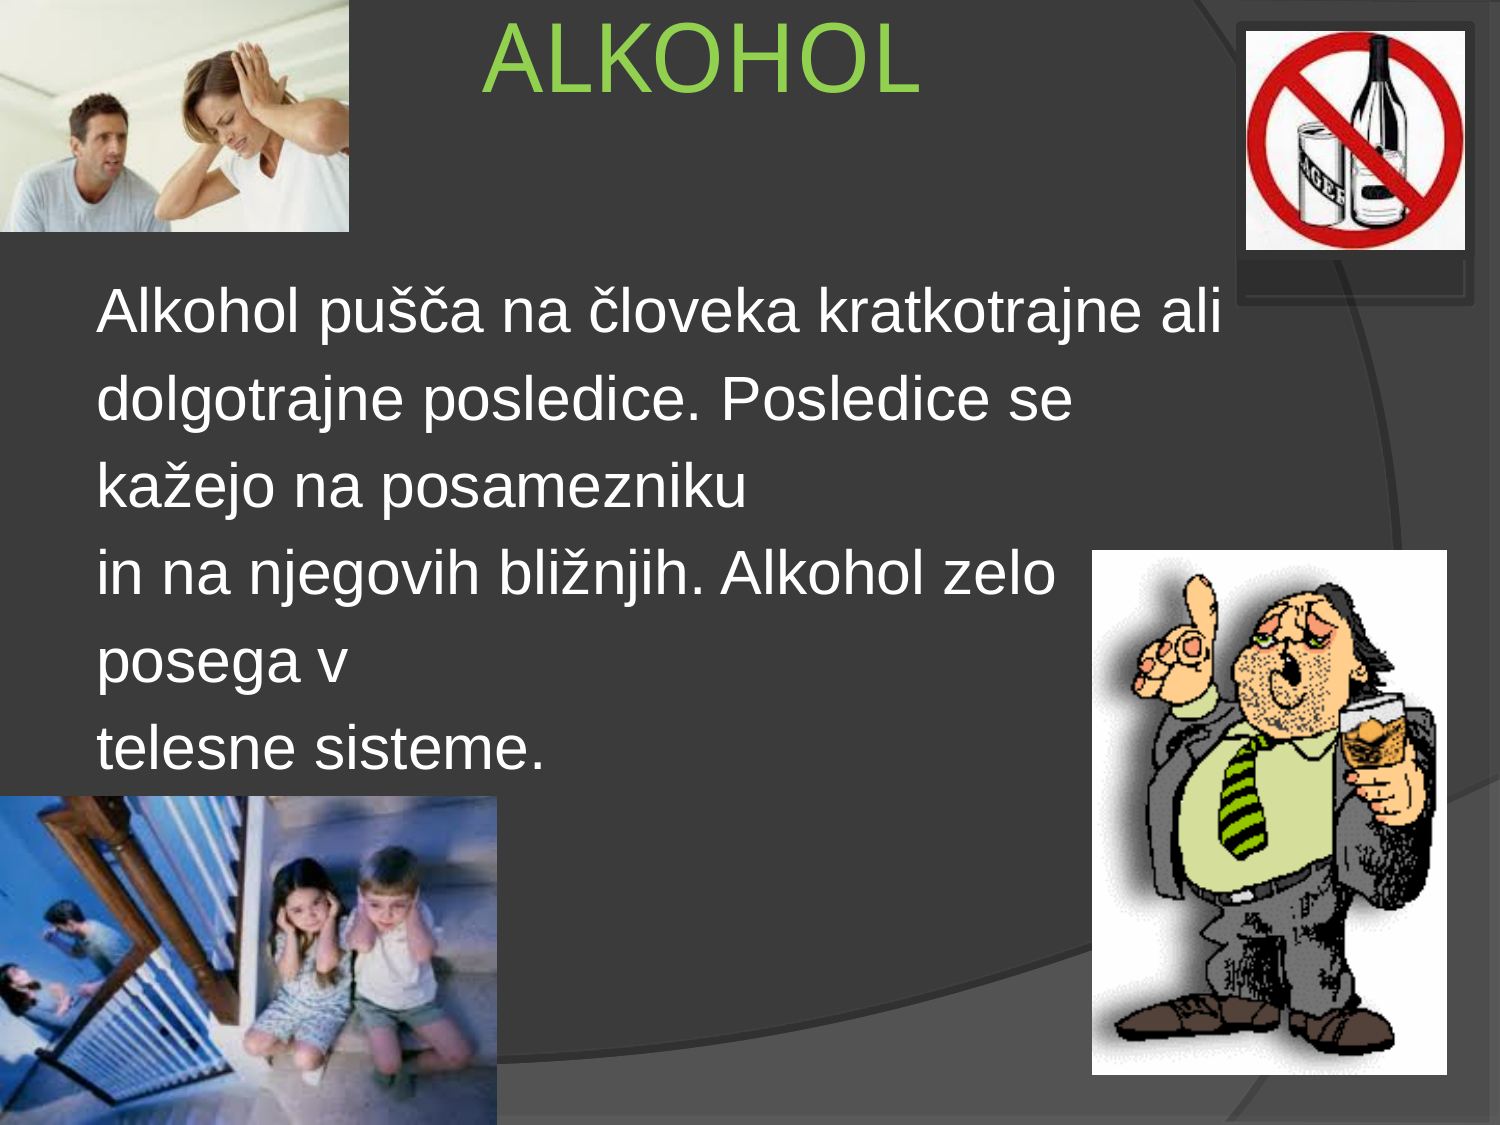

# ALKOHOL
Alkohol pušča na človeka kratkotrajne ali
dolgotrajne posledice. Posledice se
kažejo na posamezniku
in na njegovih bližnjih. Alkohol zelo
posega v
telesne sisteme.